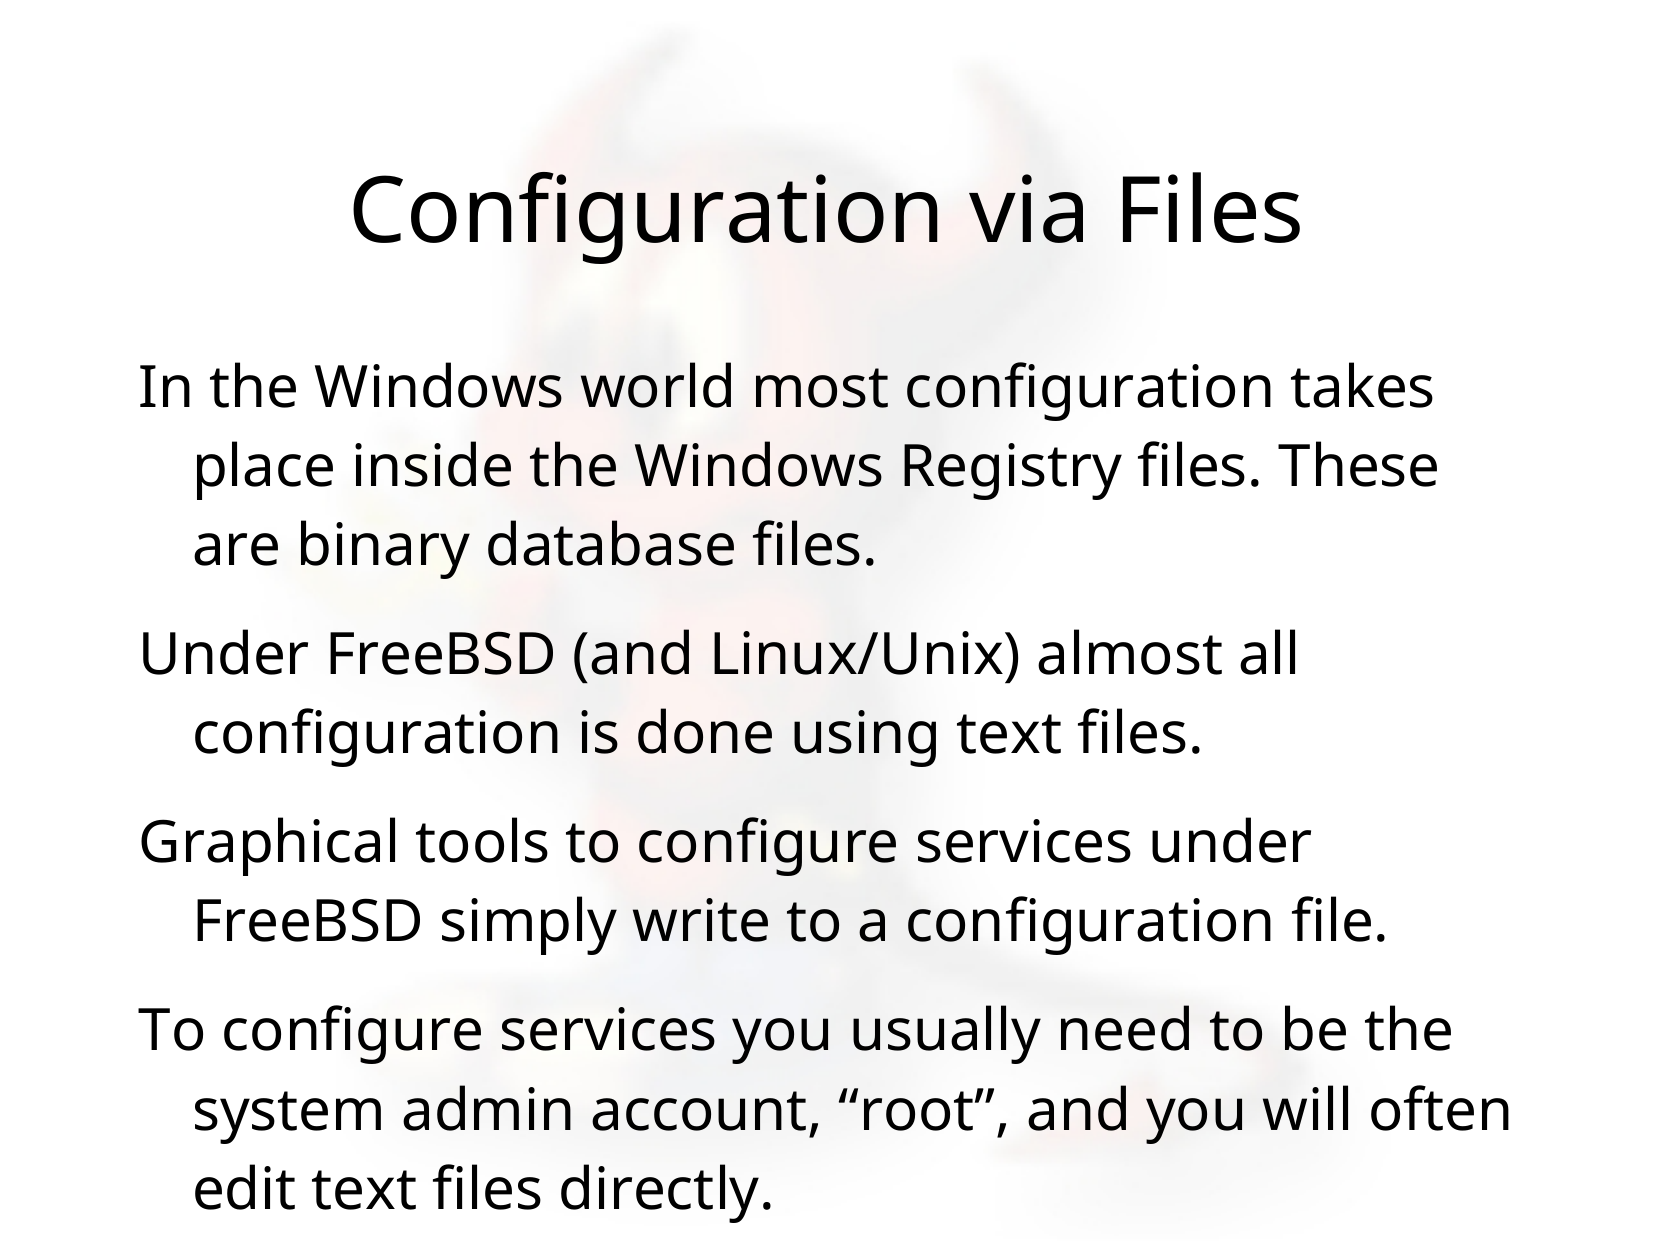

# Configuration via Files
In the Windows world most configuration takes place inside the Windows Registry files. These are binary database files.
Under FreeBSD (and Linux/Unix) almost all configuration is done using text files.
Graphical tools to configure services under FreeBSD simply write to a configuration file.
To configure services you usually need to be the system admin account, “root”, and you will often edit text files directly.